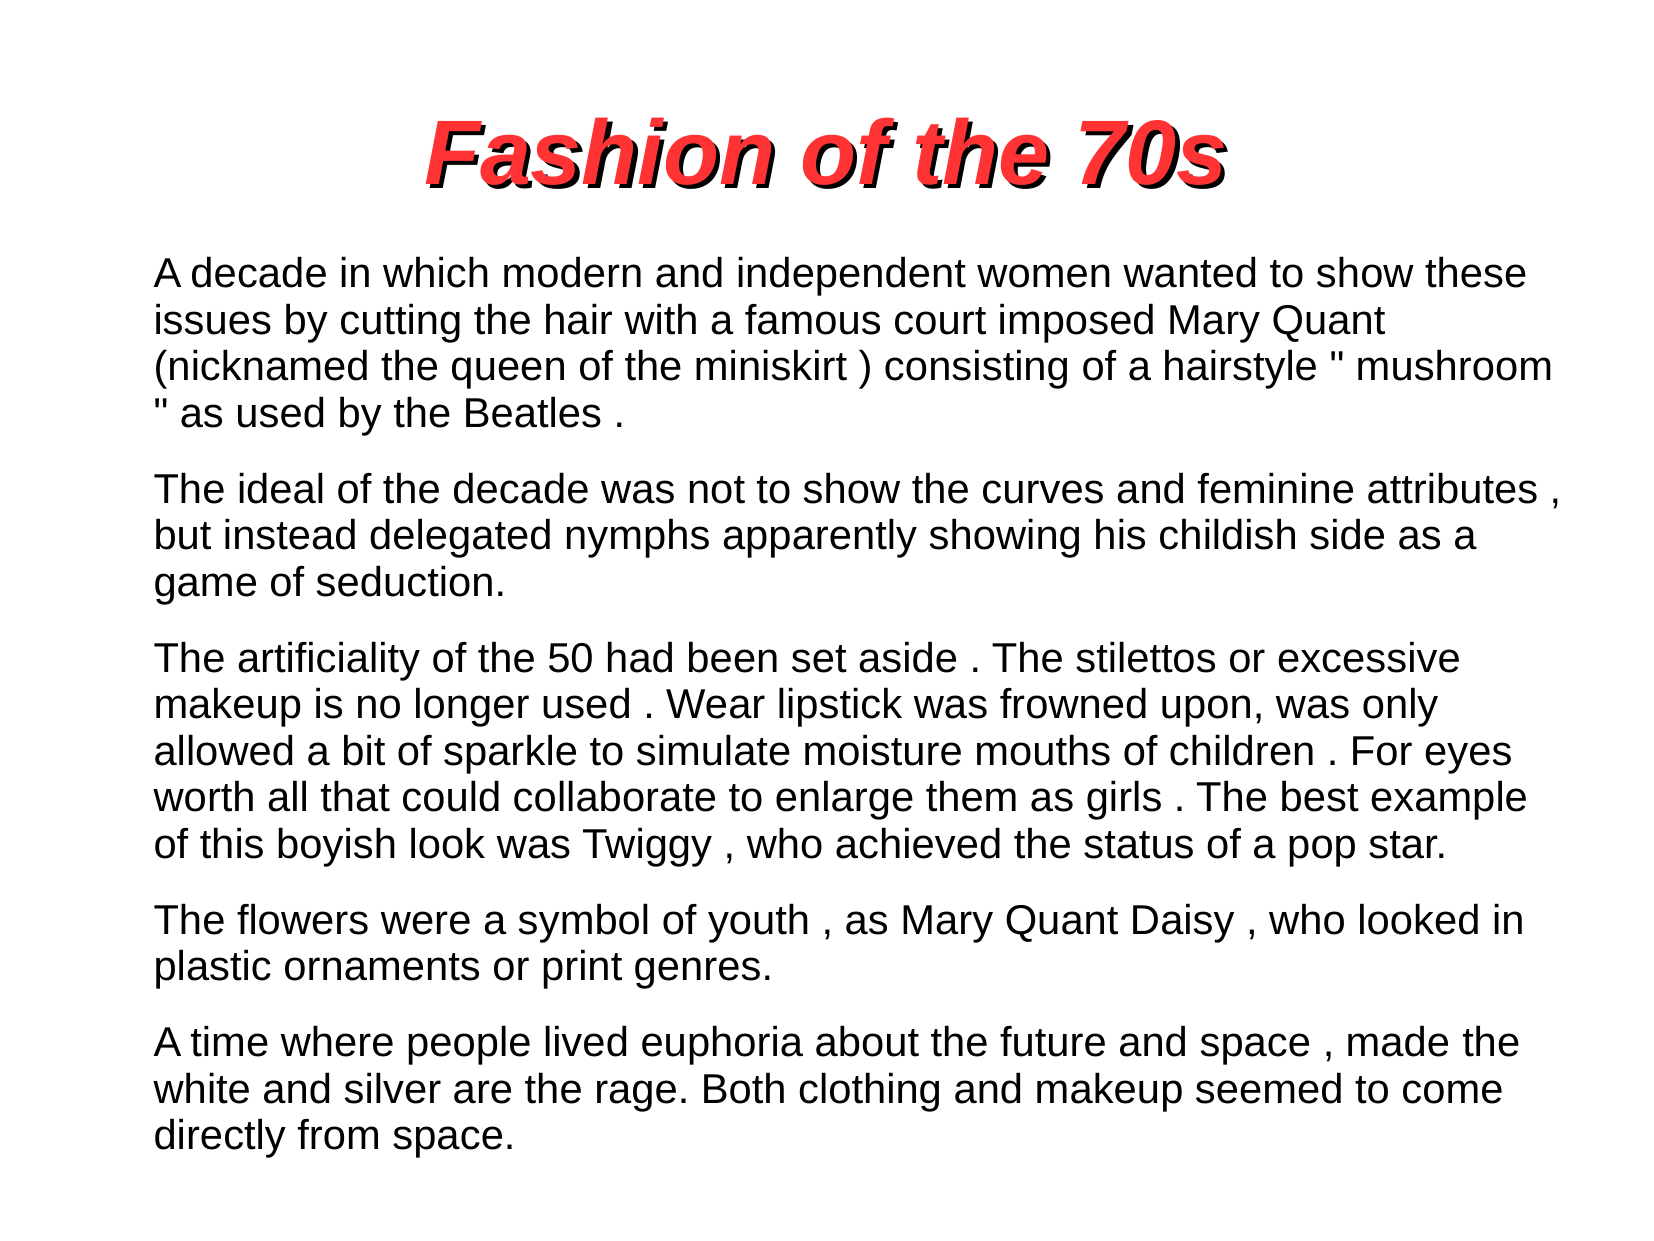

# Fashion of the 70s
A decade in which modern and independent women wanted to show these issues by cutting the hair with a famous court imposed Mary Quant (nicknamed the queen of the miniskirt ) consisting of a hairstyle " mushroom " as used by the Beatles .
The ideal of the decade was not to show the curves and feminine attributes , but instead delegated nymphs apparently showing his childish side as a game of seduction.
The artificiality of the 50 had been set aside . The stilettos or excessive makeup is no longer used . Wear lipstick was frowned upon, was only allowed a bit of sparkle to simulate moisture mouths of children . For eyes worth all that could collaborate to enlarge them as girls . The best example of this boyish look was Twiggy , who achieved the status of a pop star.
The flowers were a symbol of youth , as Mary Quant Daisy , who looked in plastic ornaments or print genres.
A time where people lived euphoria about the future and space , made ​​the white and silver are the rage. Both clothing and makeup seemed to come directly from space.